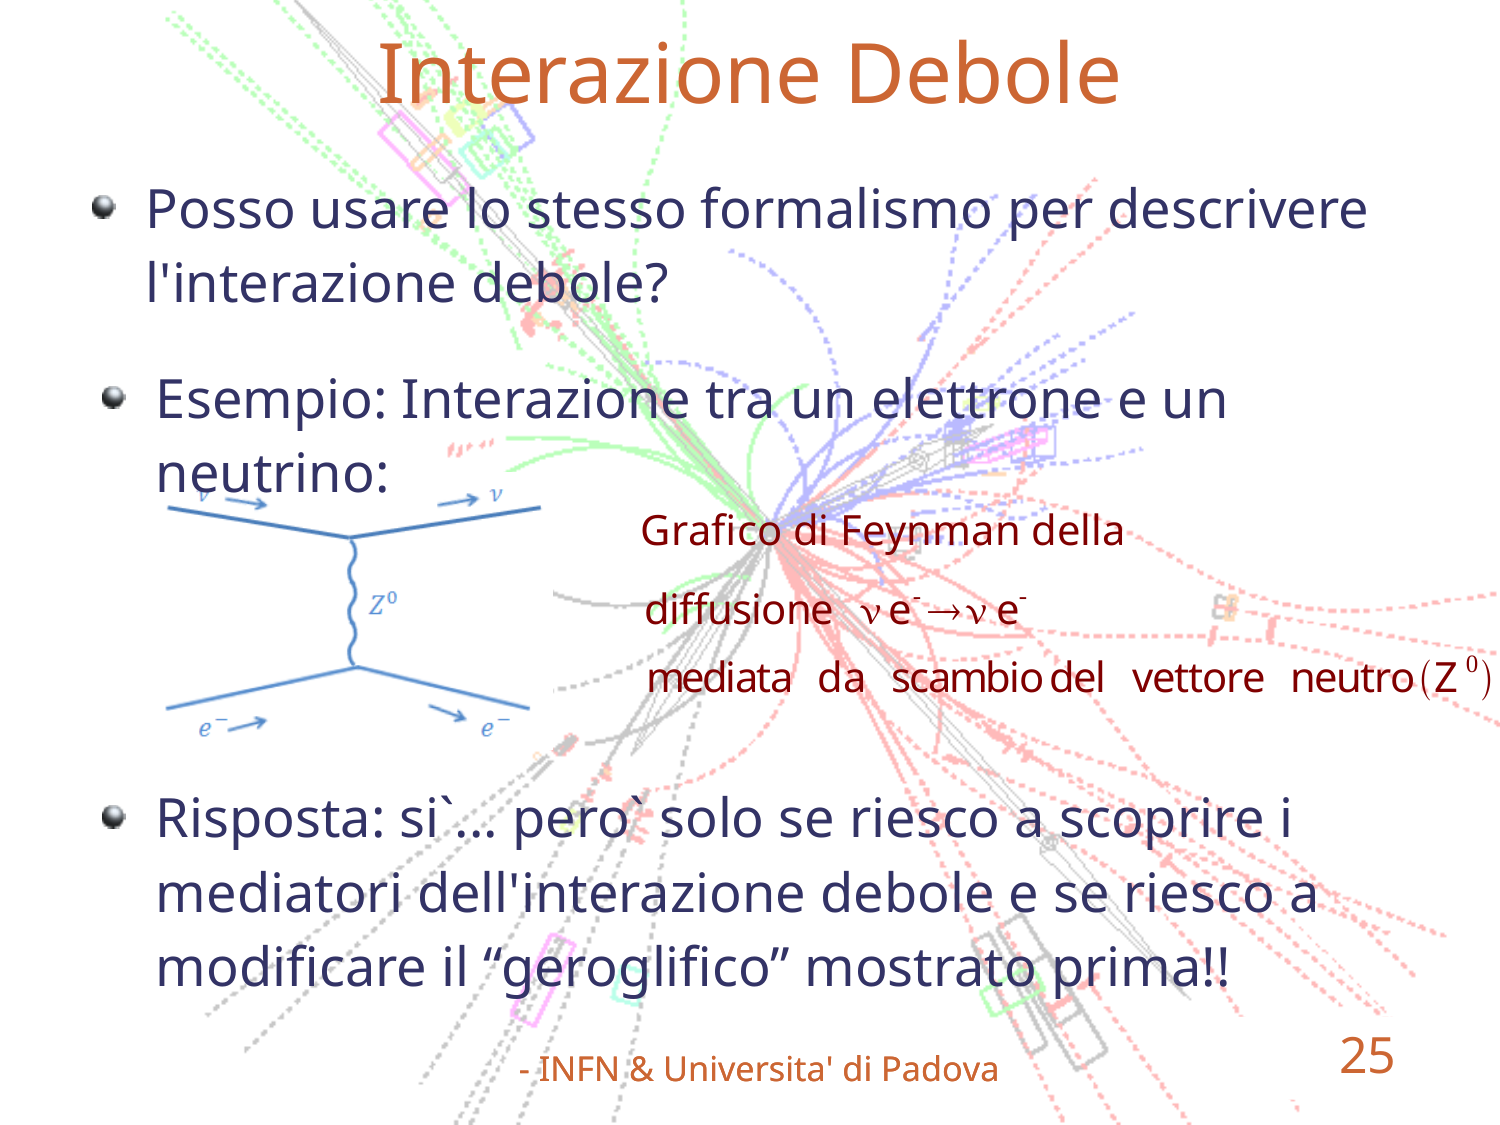

# Interazione Debole
Posso usare lo stesso formalismo per descrivere l'interazione debole?
Esempio: Interazione tra un elettrone e un neutrino:
Grafico di Feynman della
Risposta: si`... pero` solo se riesco a scoprire i mediatori dell'interazione debole e se riesco a modificare il “geroglifico” mostrato prima!!